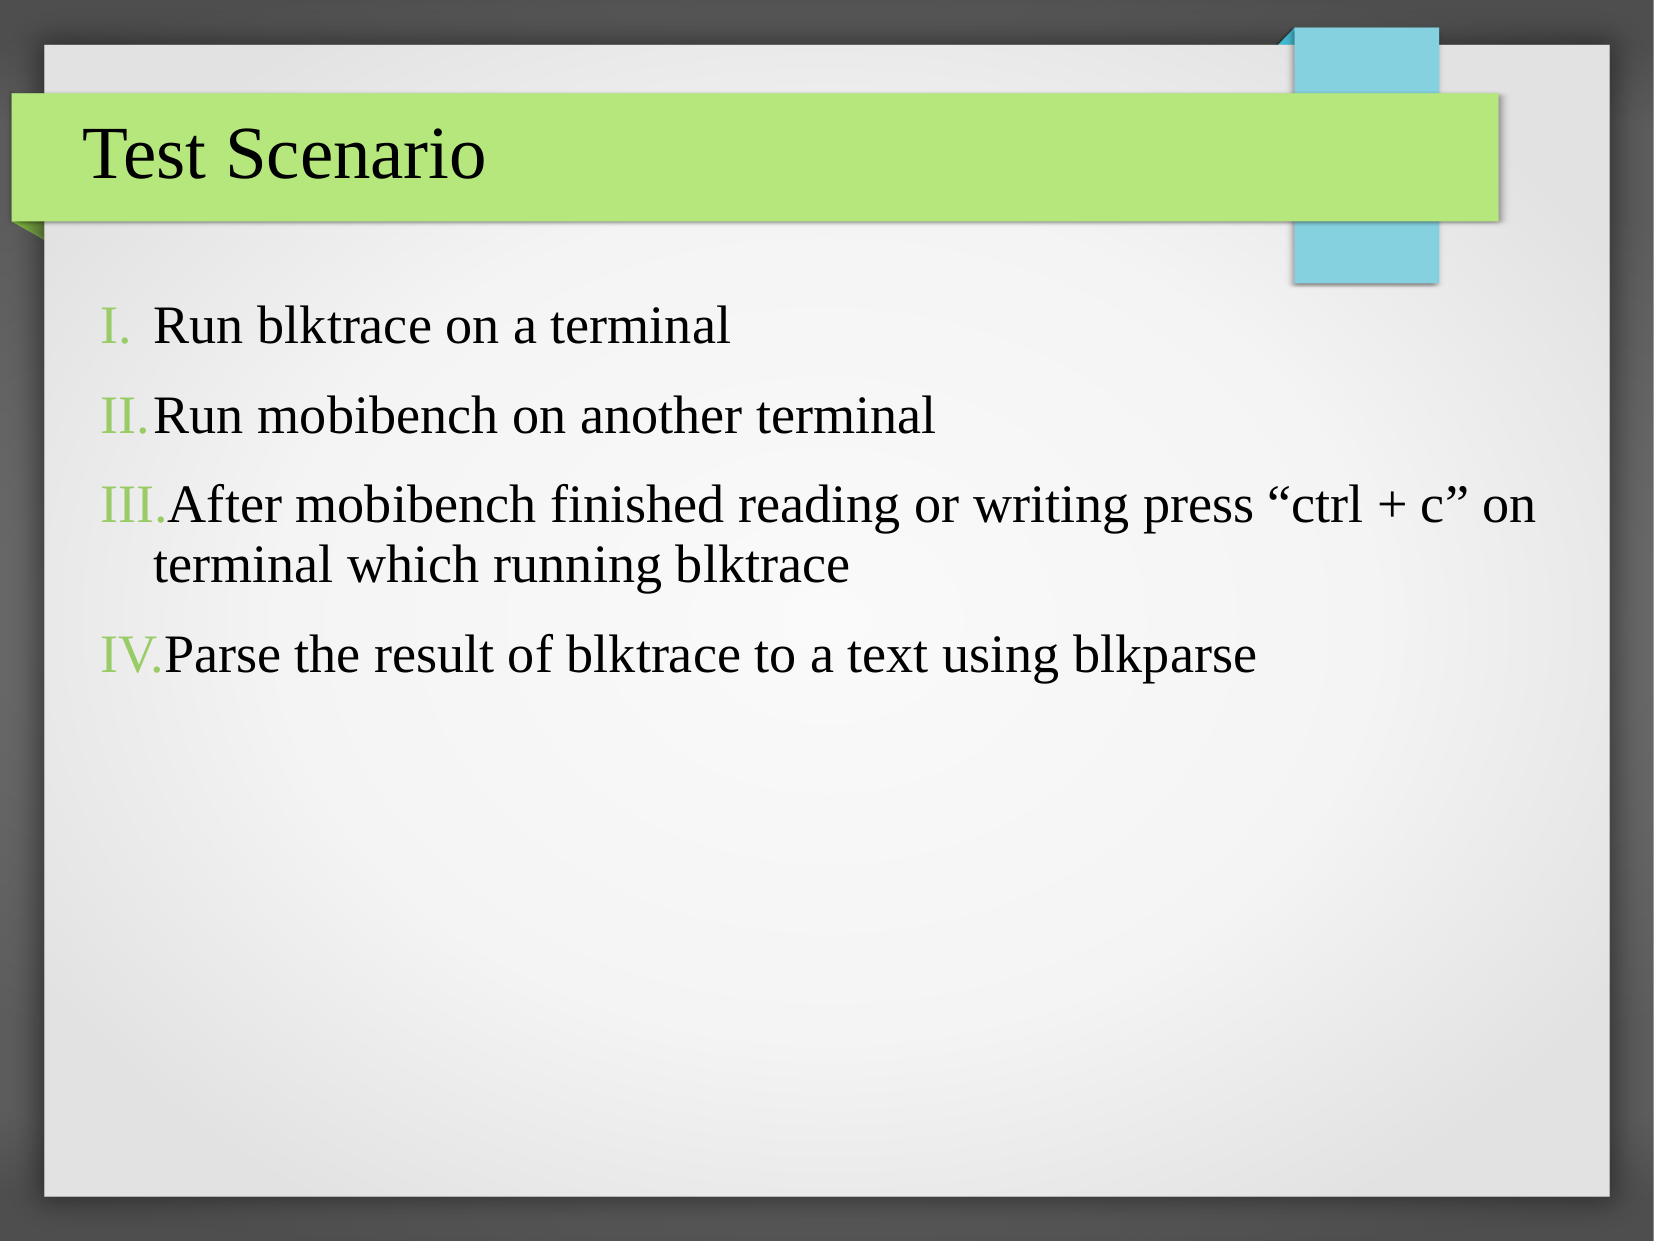

# Test Scenario
Run blktrace on a terminal
Run mobibench on another terminal
After mobibench finished reading or writing press “ctrl + c” on terminal which running blktrace
Parse the result of blktrace to a text using blkparse